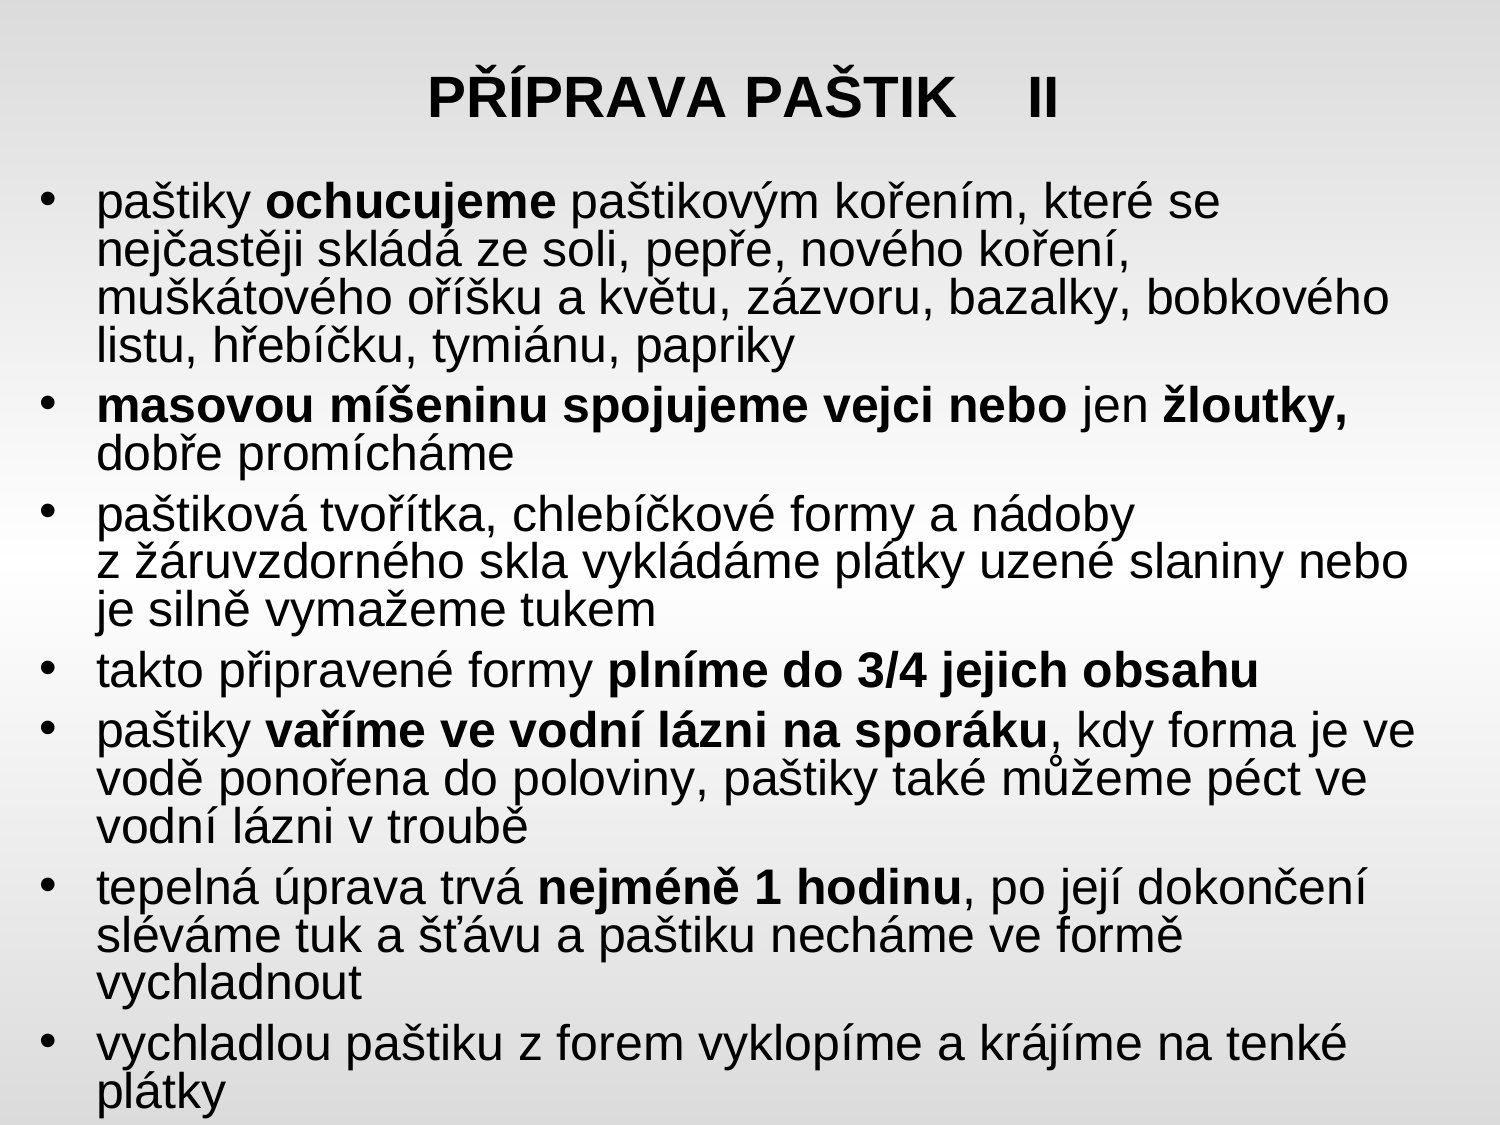

# PŘÍPRAVA PAŠTIK	II
paštiky ochucujeme paštikovým kořením, které se nejčastěji skládá ze soli, pepře, nového koření, muškátového oříšku a květu, zázvoru, bazalky, bobkového listu, hřebíčku, tymiánu, papriky
masovou míšeninu spojujeme vejci nebo jen žloutky, dobře promícháme
paštiková tvořítka, chlebíčkové formy a nádoby z žáruvzdorného skla vykládáme plátky uzené slaniny nebo je silně vymažeme tukem
takto připravené formy plníme do 3/4 jejich obsahu
paštiky vaříme ve vodní lázni na sporáku, kdy forma je ve vodě ponořena do poloviny, paštiky také můžeme péct ve vodní lázni v troubě
tepelná úprava trvá nejméně 1 hodinu, po její dokončení sléváme tuk a šťávu a paštiku necháme ve formě vychladnout
vychladlou paštiku z forem vyklopíme a krájíme na tenké plátky